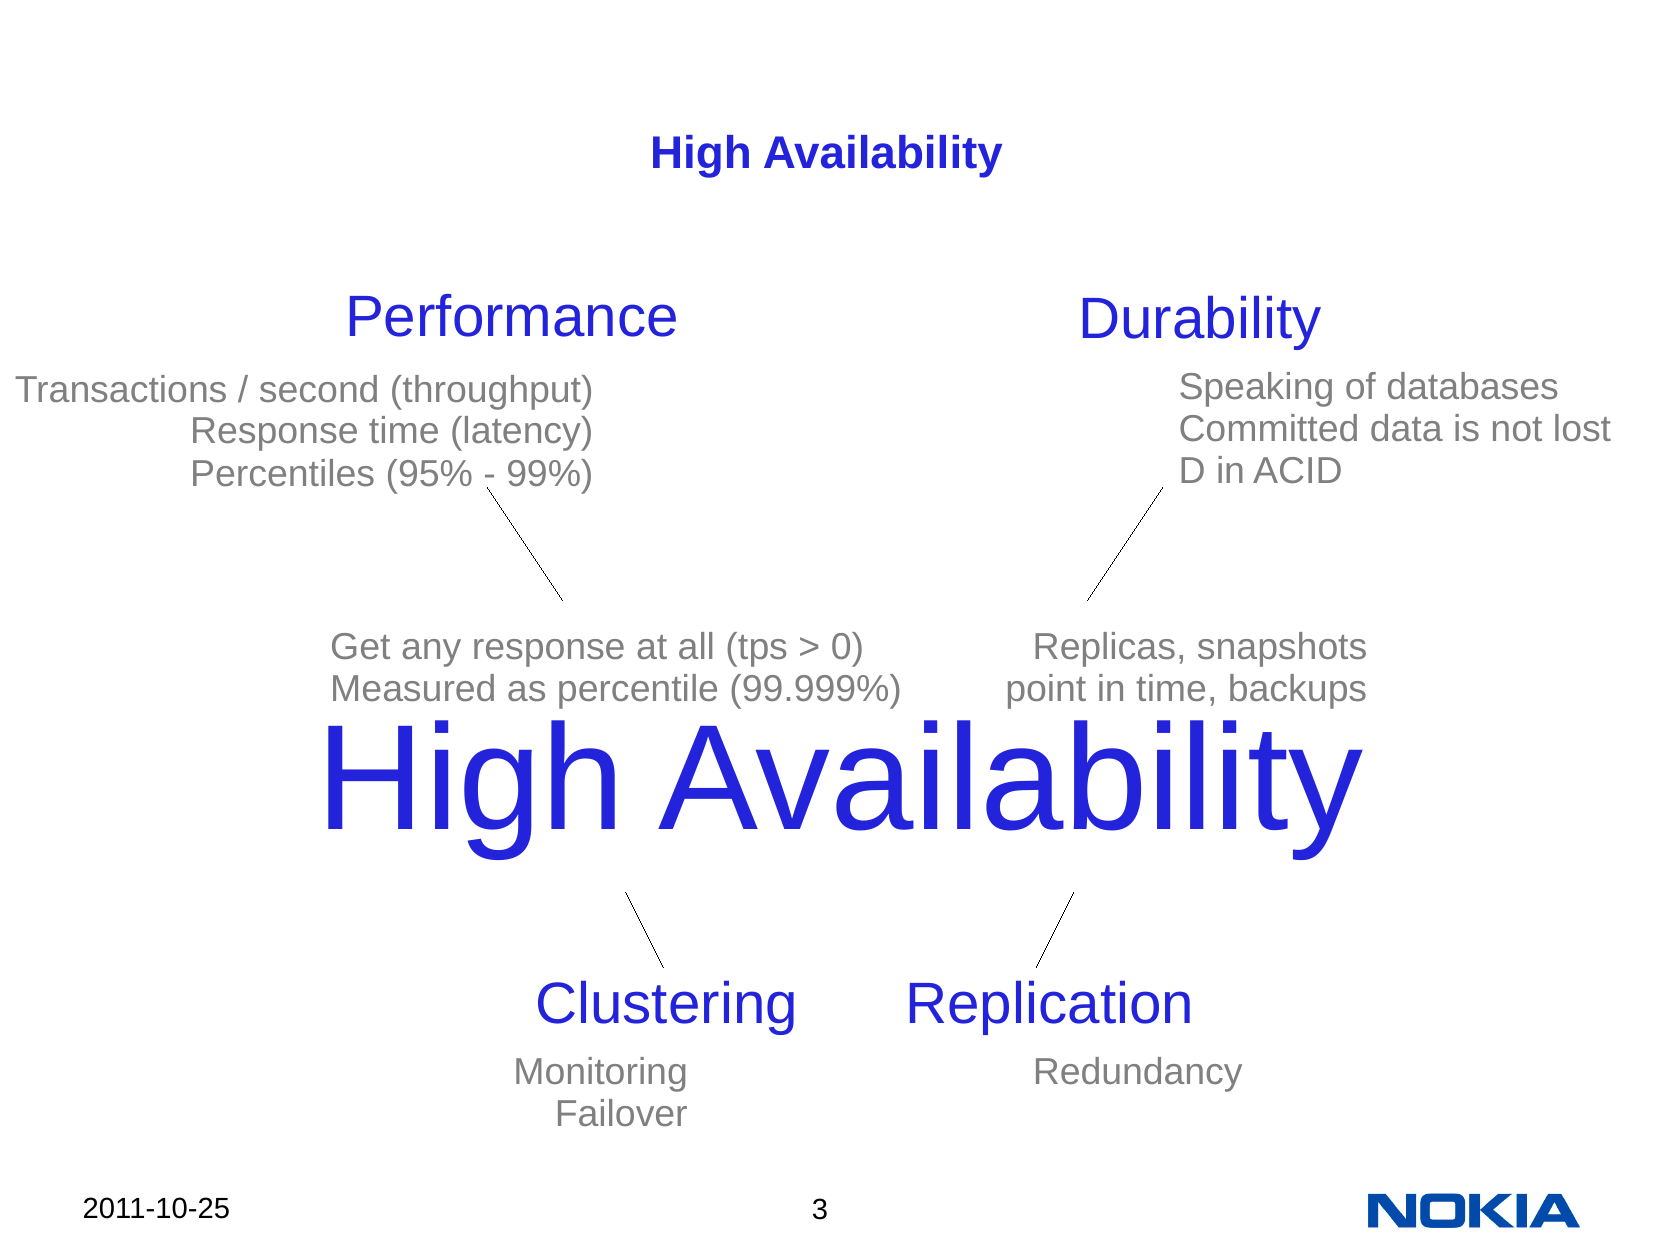

# High Availability
Performance
Durability
Speaking of databases
Committed data is not lost
D in ACID
Transactions / second (throughput)
Response time (latency)
Percentiles (95% - 99%)
Get any response at all (tps > 0)
Measured as percentile (99.999%)
Replicas, snapshots
point in time, backups
High Availability
Clustering
Replication
Monitoring
Failover
Redundancy
2011-10-25
3